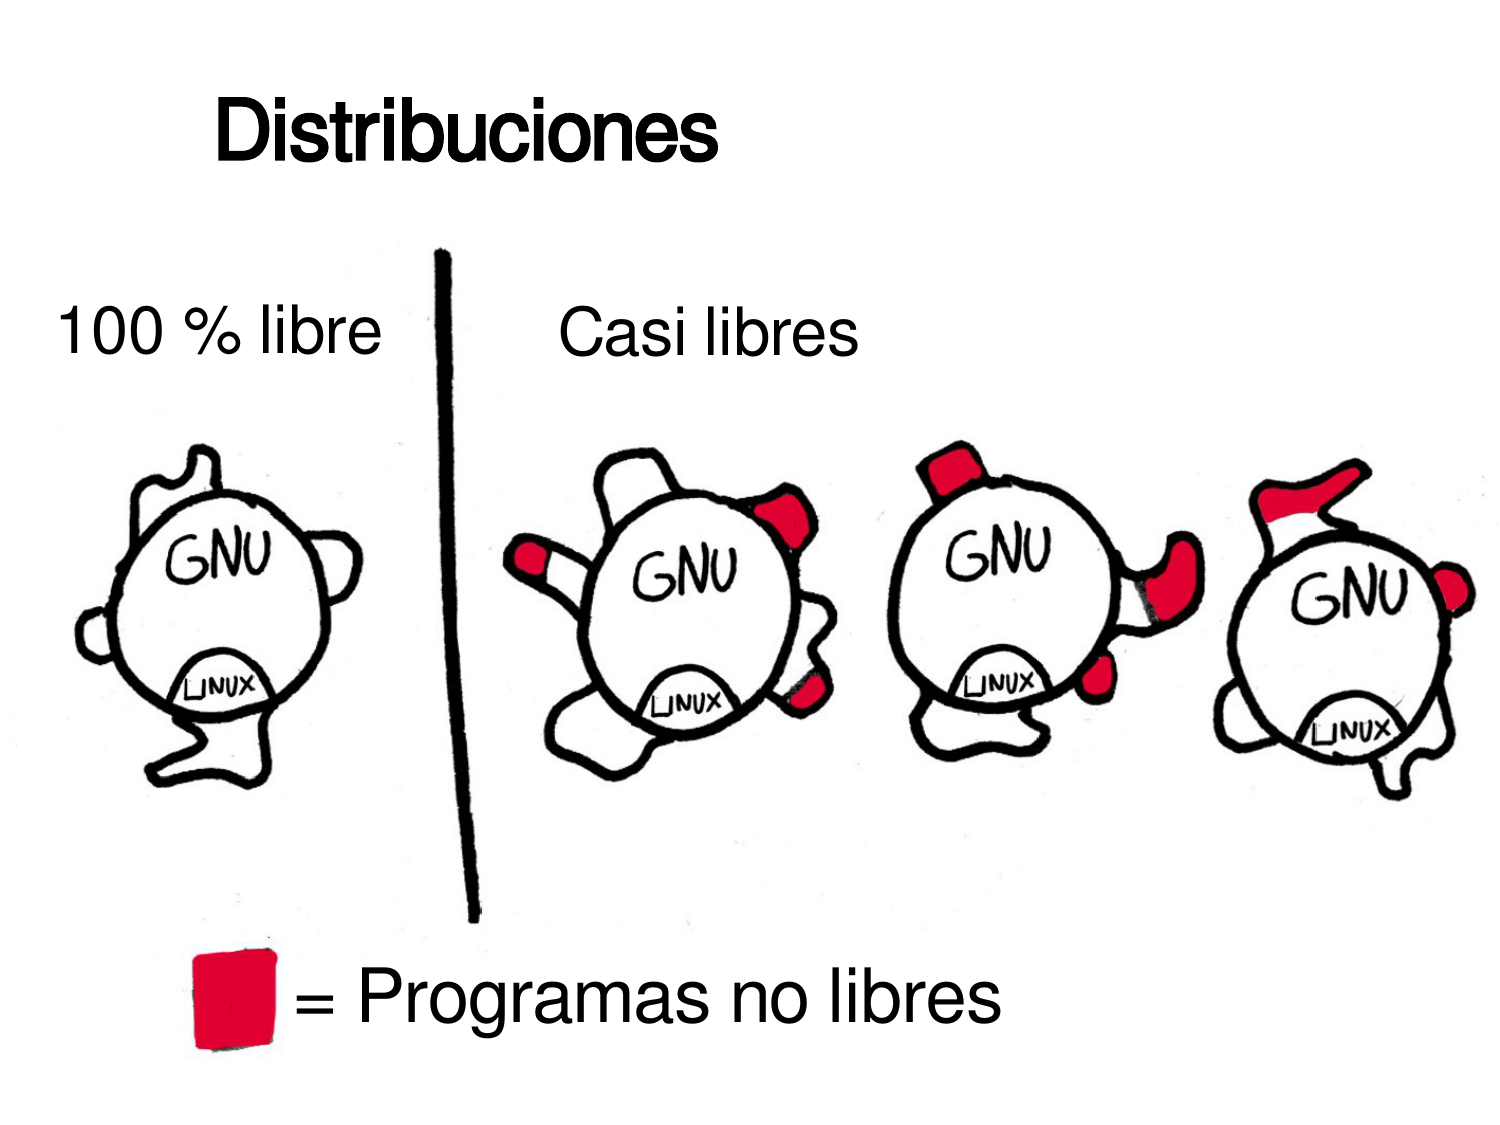

Distribuciones
100 % libre
Casi libres
= Programas no libres